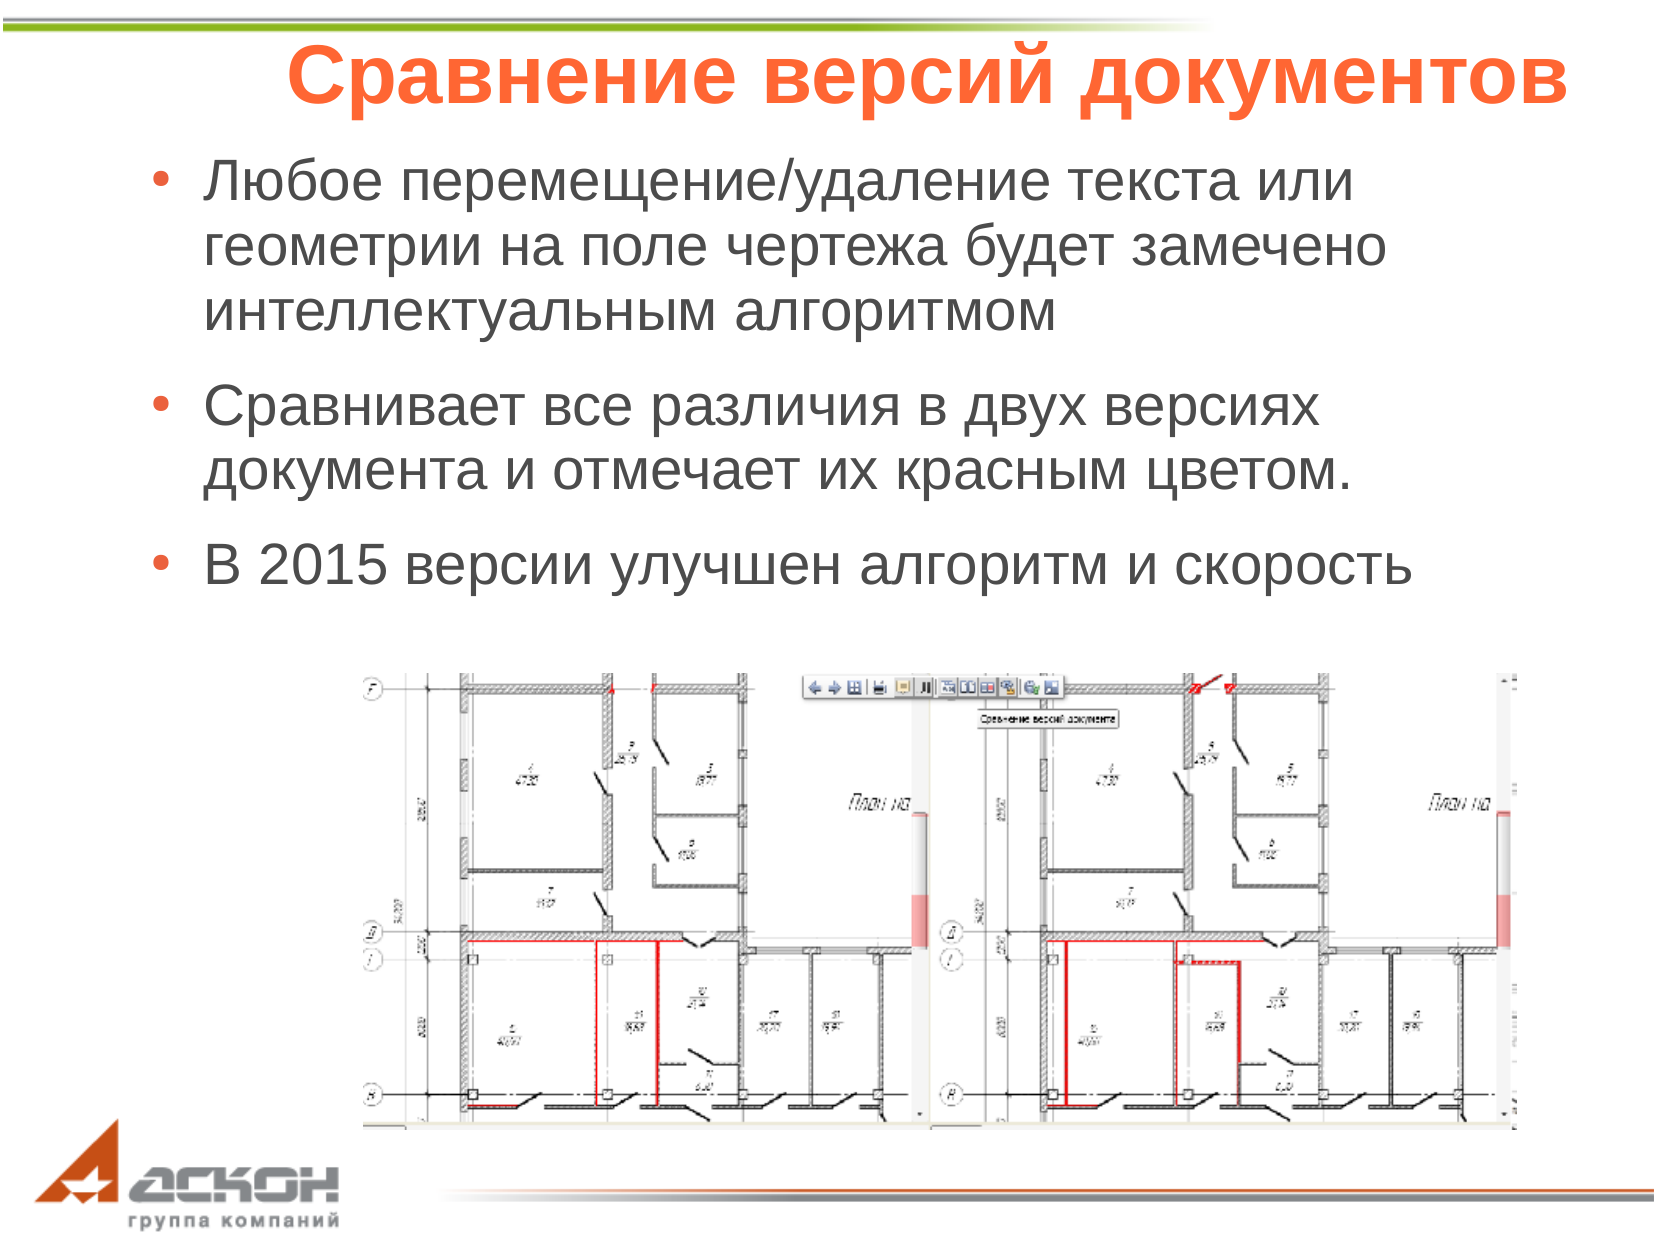

Сравнение версий документов
# Любое перемещение/удаление текста или геометрии на поле чертежа будет замечено интеллектуальным алгоритмом
Сравнивает все различия в двух версиях документа и отмечает их красным цветом.
В 2015 версии улучшен алгоритм и скорость